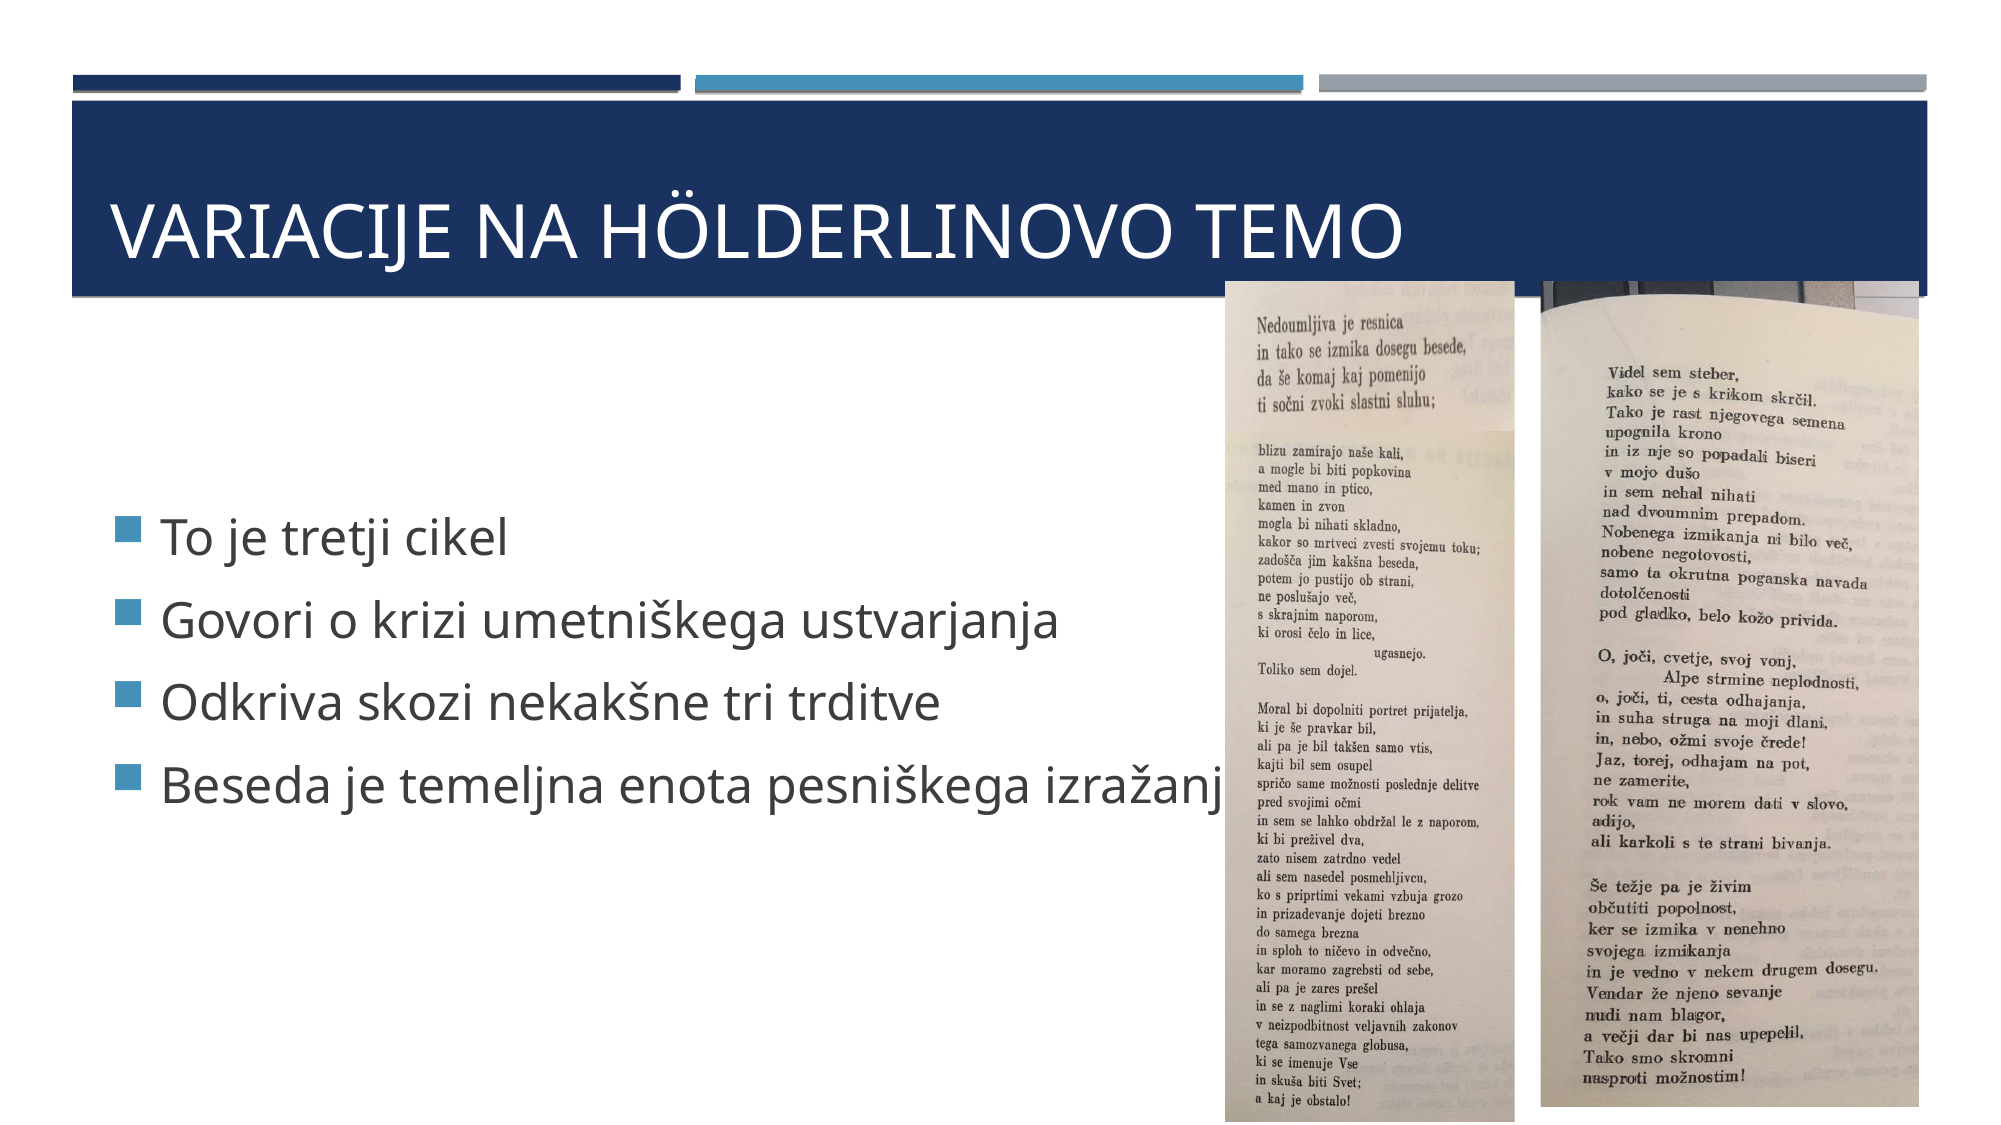

# Variacije na Hölderlinovo temo
To je tretji cikel
Govori o krizi umetniškega ustvarjanja
Odkriva skozi nekakšne tri trditve
Beseda je temeljna enota pesniškega izražanja